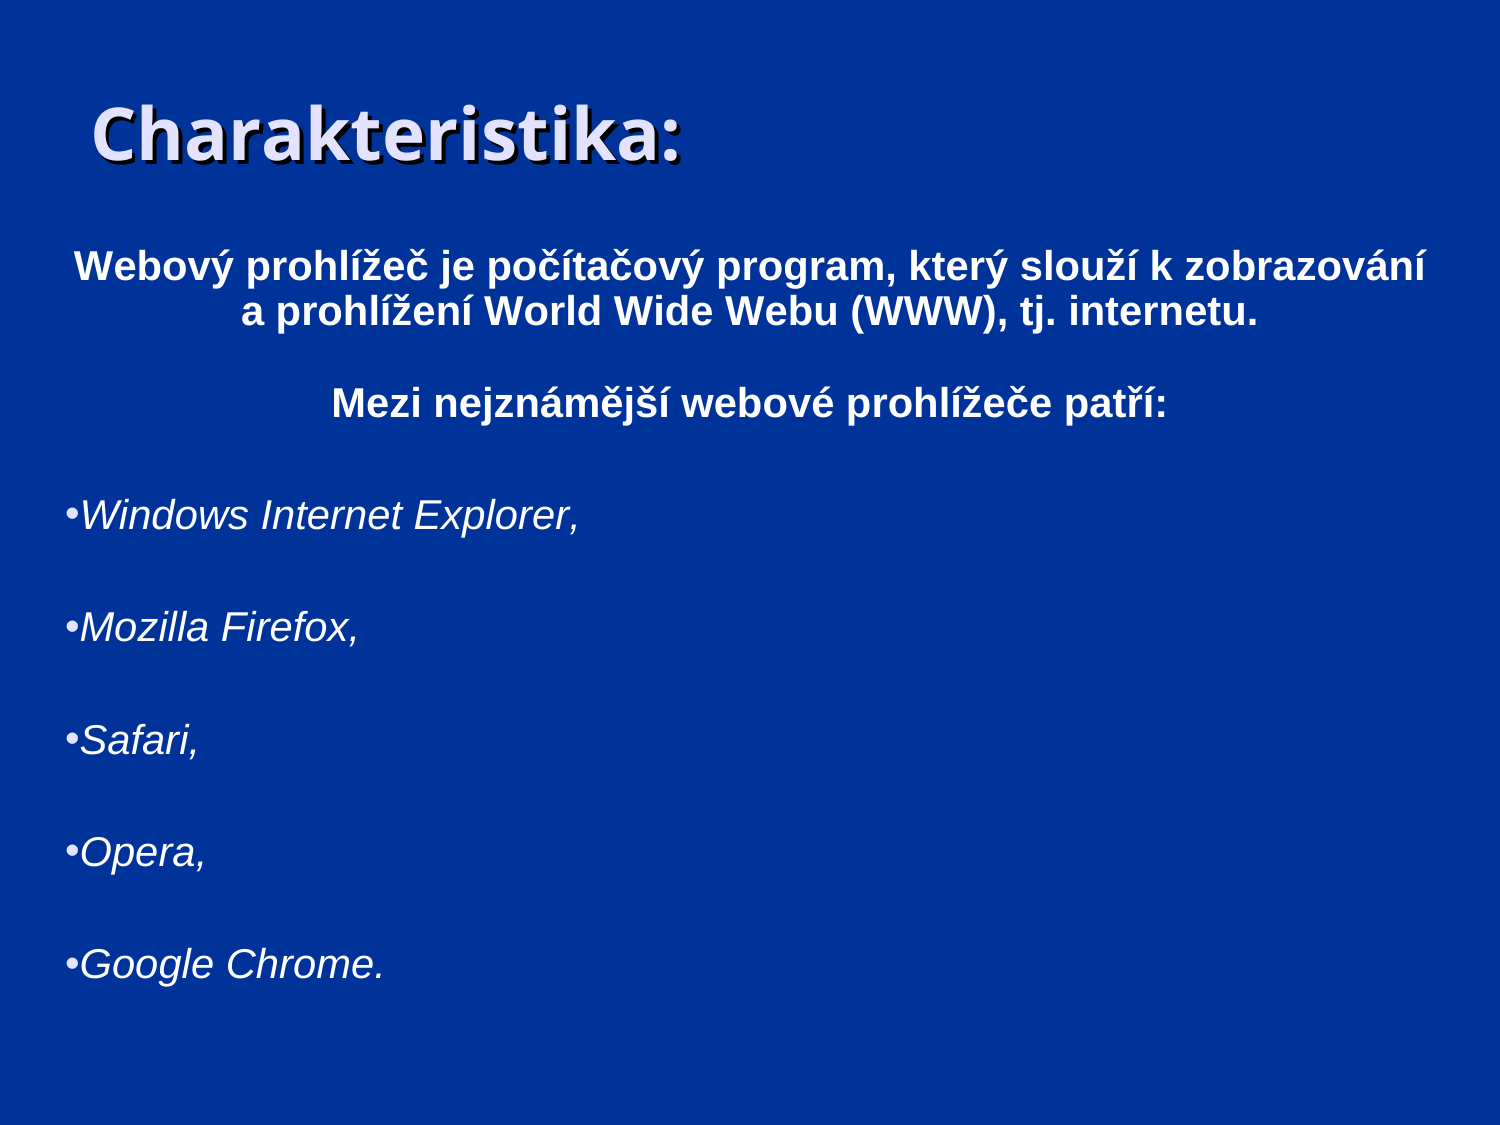

# Charakteristika:
Webový prohlížeč je počítačový program, který slouží k zobrazování a prohlížení World Wide Webu (WWW), tj. internetu.
Mezi nejznámější webové prohlížeče patří:
Windows Internet Explorer,
Mozilla Firefox,
Safari,
Opera,
Google Chrome.